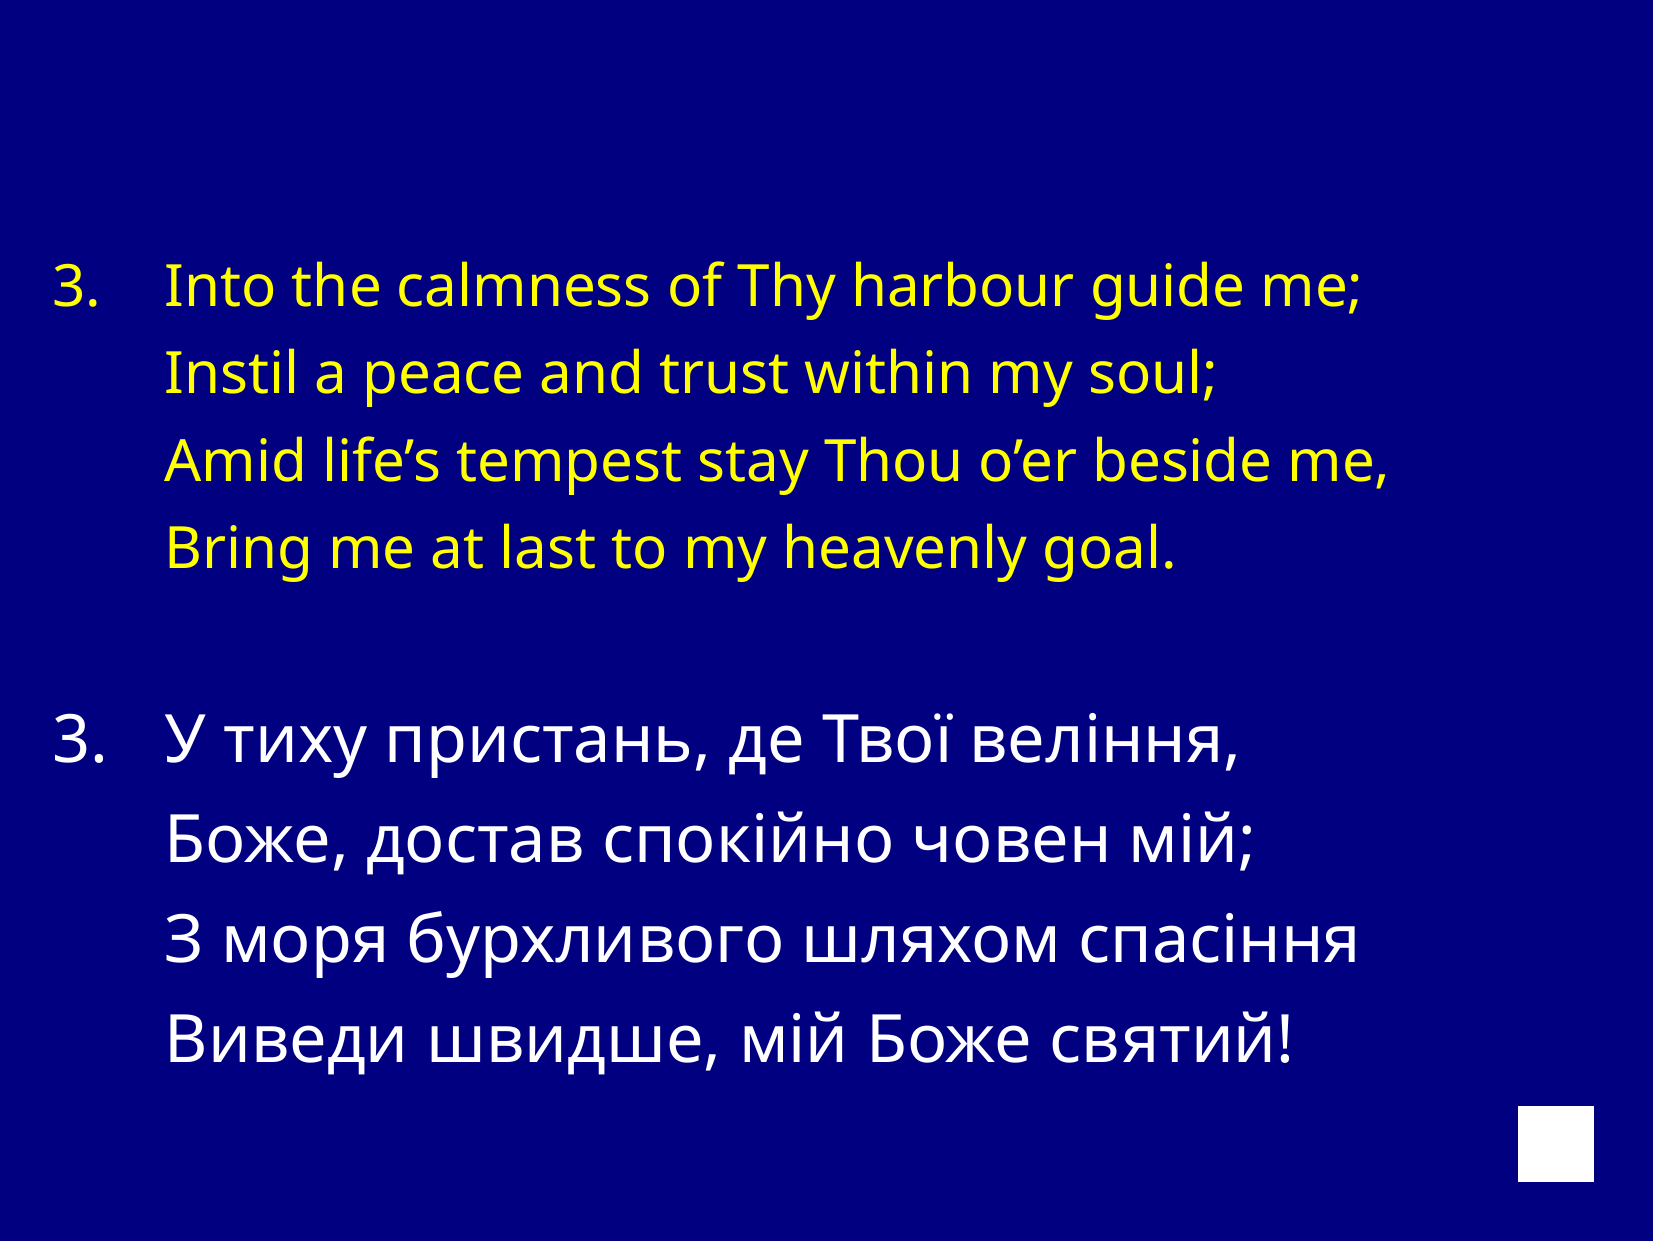

3.	Into the calmness of Thy harbour guide me;
	Instil a peace and trust within my soul;
	Amid life’s tempest stay Thou o’er beside me,
	Bring me at last to my heavenly goal.
3.	У тиху пристань, де Твої веління,
	Боже, достав спокійно човен мій;
	З моря бурхливого шляхом спасіння
	Виведи швидше, мій Боже святий!